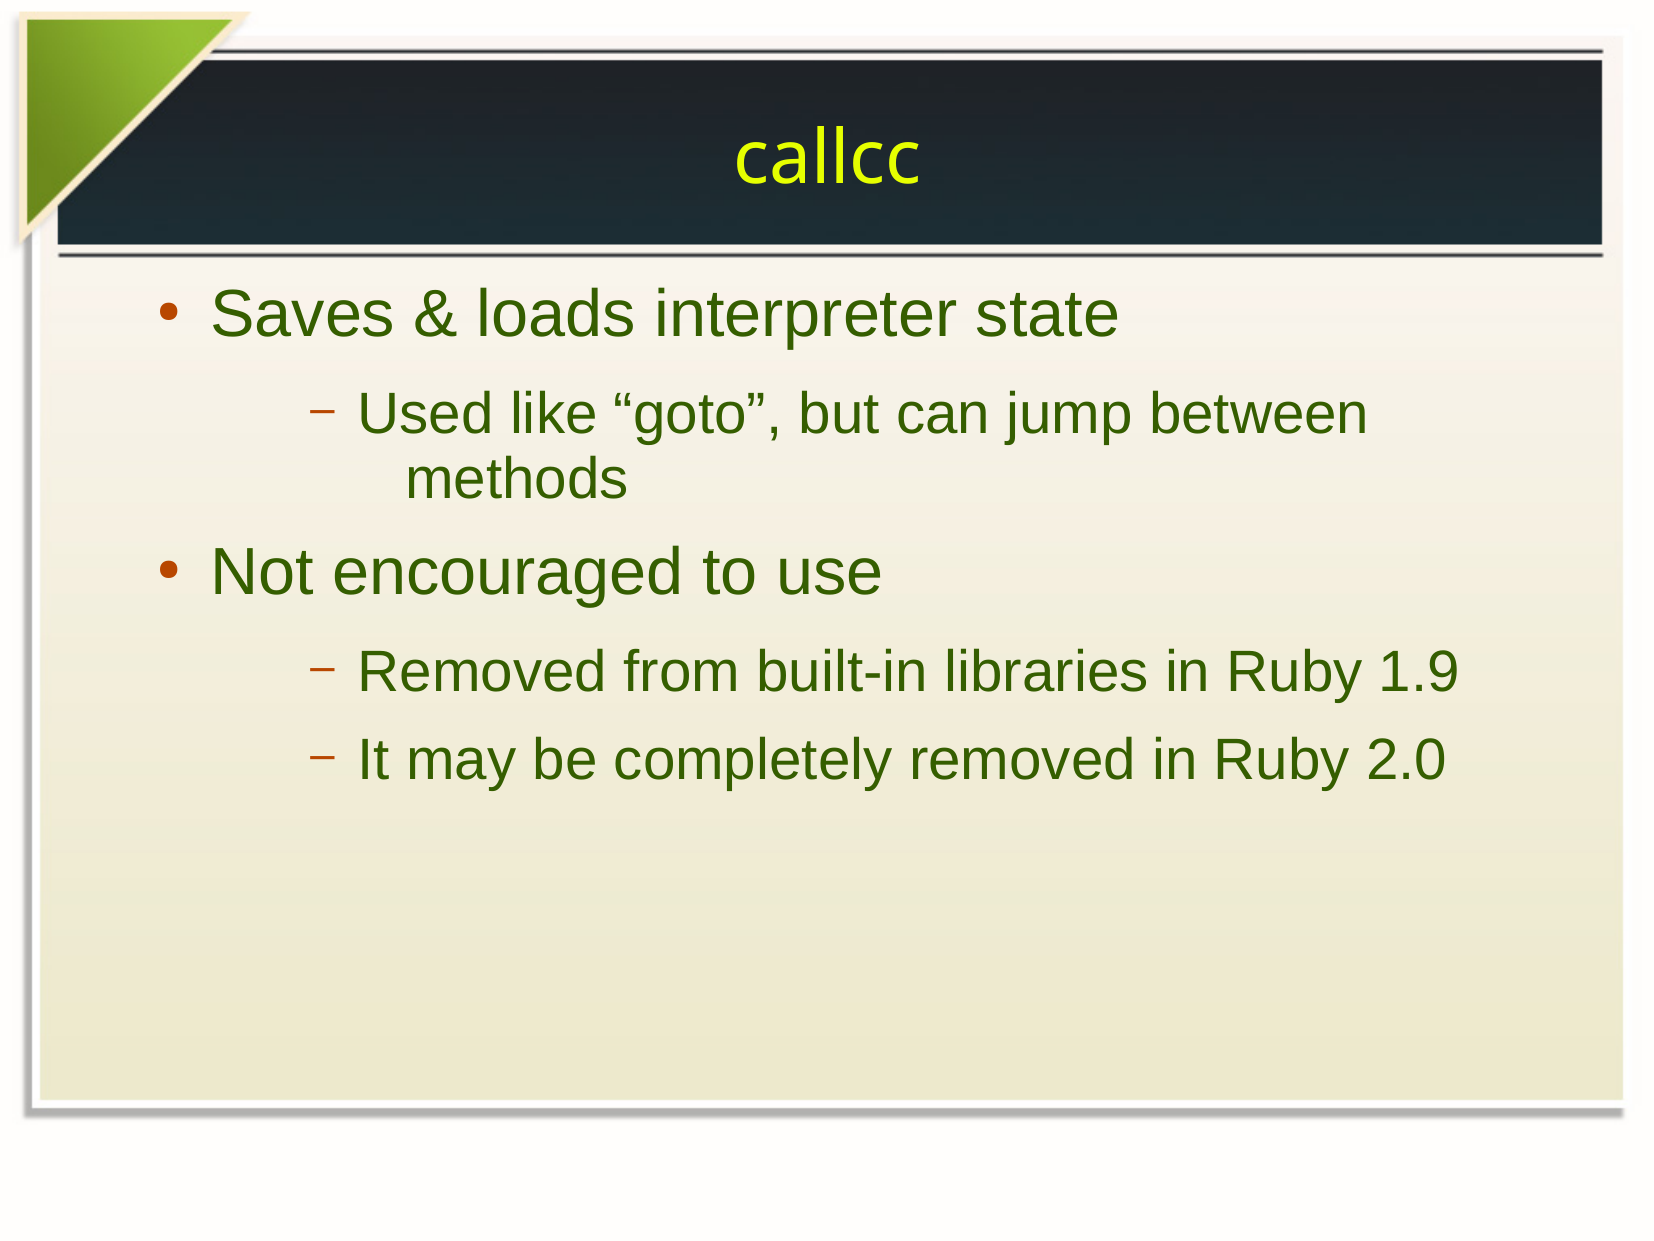

# callcc
Saves & loads interpreter state
Used like “goto”, but can jump between methods
Not encouraged to use
Removed from built-in libraries in Ruby 1.9
It may be completely removed in Ruby 2.0